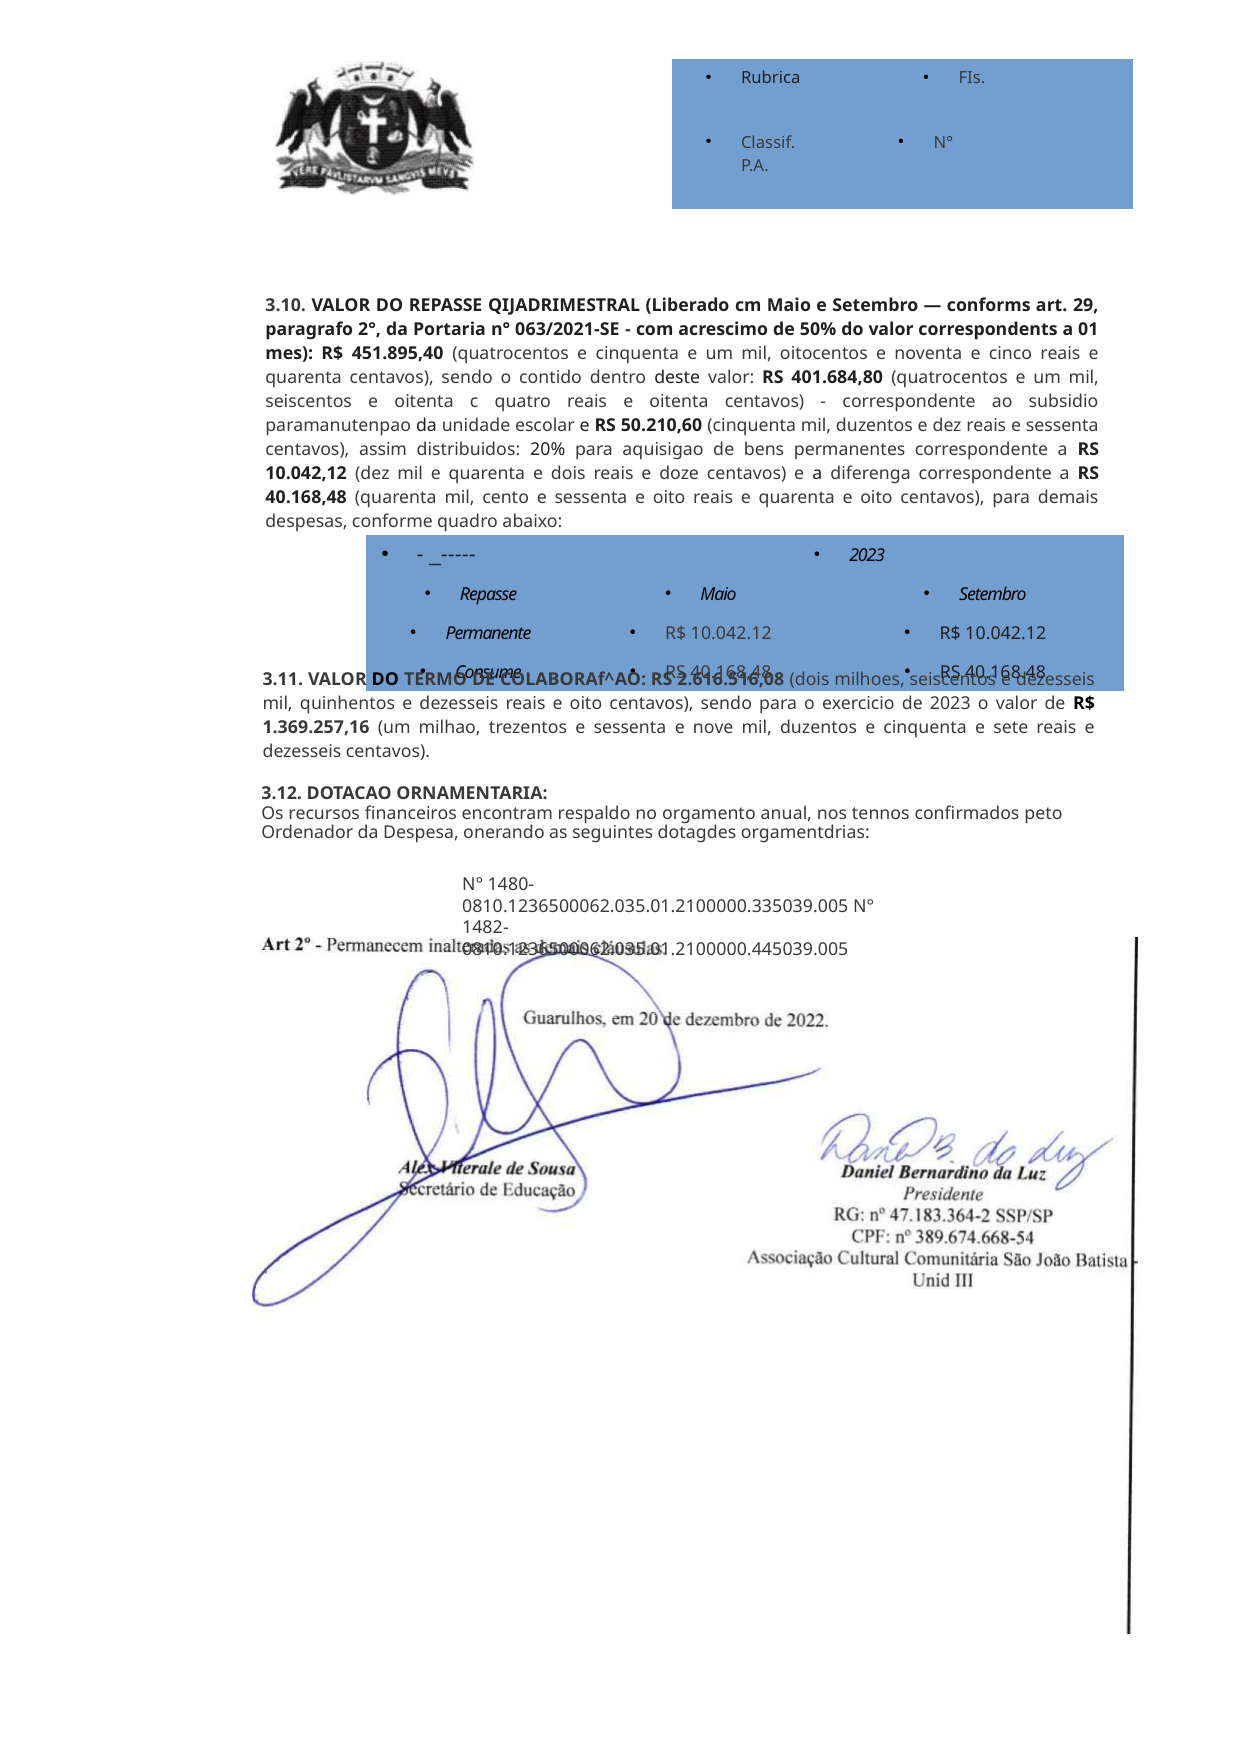

| Rubrica | FIs. |
| --- | --- |
| Classif. P.A. | N° |
3.10. VALOR DO REPASSE QIJADRIMESTRAL (Liberado cm Maio e Setembro — conforms art. 29, paragrafo 2°, da Portaria n° 063/2021-SE - com acrescimo de 50% do valor correspondents a 01 mes): R$ 451.895,40 (quatrocentos e cinquenta e um mil, oitocentos e noventa e cinco reais e quarenta centavos), sendo o contido dentro deste valor: RS 401.684,80 (quatrocentos e um mil, seiscentos e oitenta c quatro reais e oitenta centavos) - correspondente ao subsidio paramanutenpao da unidade escolar e RS 50.210,60 (cinquenta mil, duzentos e dez reais e sessenta centavos), assim distribuidos: 20% para aquisigao de bens permanentes correspondente a RS 10.042,12 (dez mil e quarenta e dois reais e doze centavos) e a diferenga correspondente a RS 40.168,48 (quarenta mil, cento e sessenta e oito reais e quarenta e oito centavos), para demais despesas, conforme quadro abaixo:
| - \_----- | 2023 | |
| --- | --- | --- |
| Repasse | Maio | Setembro |
| Permanente | R$ 10.042.12 | R$ 10.042.12 |
| Consume | RS 40.168,48 | RS 40.168.48 |
3.11. VALOR DO TERMO DE COLABORAf^AO: RS 2.616.516,08 (dois milhoes, seiscentos e dezesseis mil, quinhentos e dezesseis reais e oito centavos), sendo para o exercicio de 2023 o valor de R$ 1.369.257,16 (um milhao, trezentos e sessenta e nove mil, duzentos e cinquenta e sete reais e dezesseis centavos).
3.12. DOTACAO ORNAMENTARIA:
Os recursos financeiros encontram respaldo no orgamento anual, nos tennos confirmados peto Ordenador da Despesa, onerando as seguintes dotagdes orgamentdrias:
N° 1480-0810.1236500062.035.01.2100000.335039.005 N° 1482-0810.1236500062.035.01.2100000.445039.005